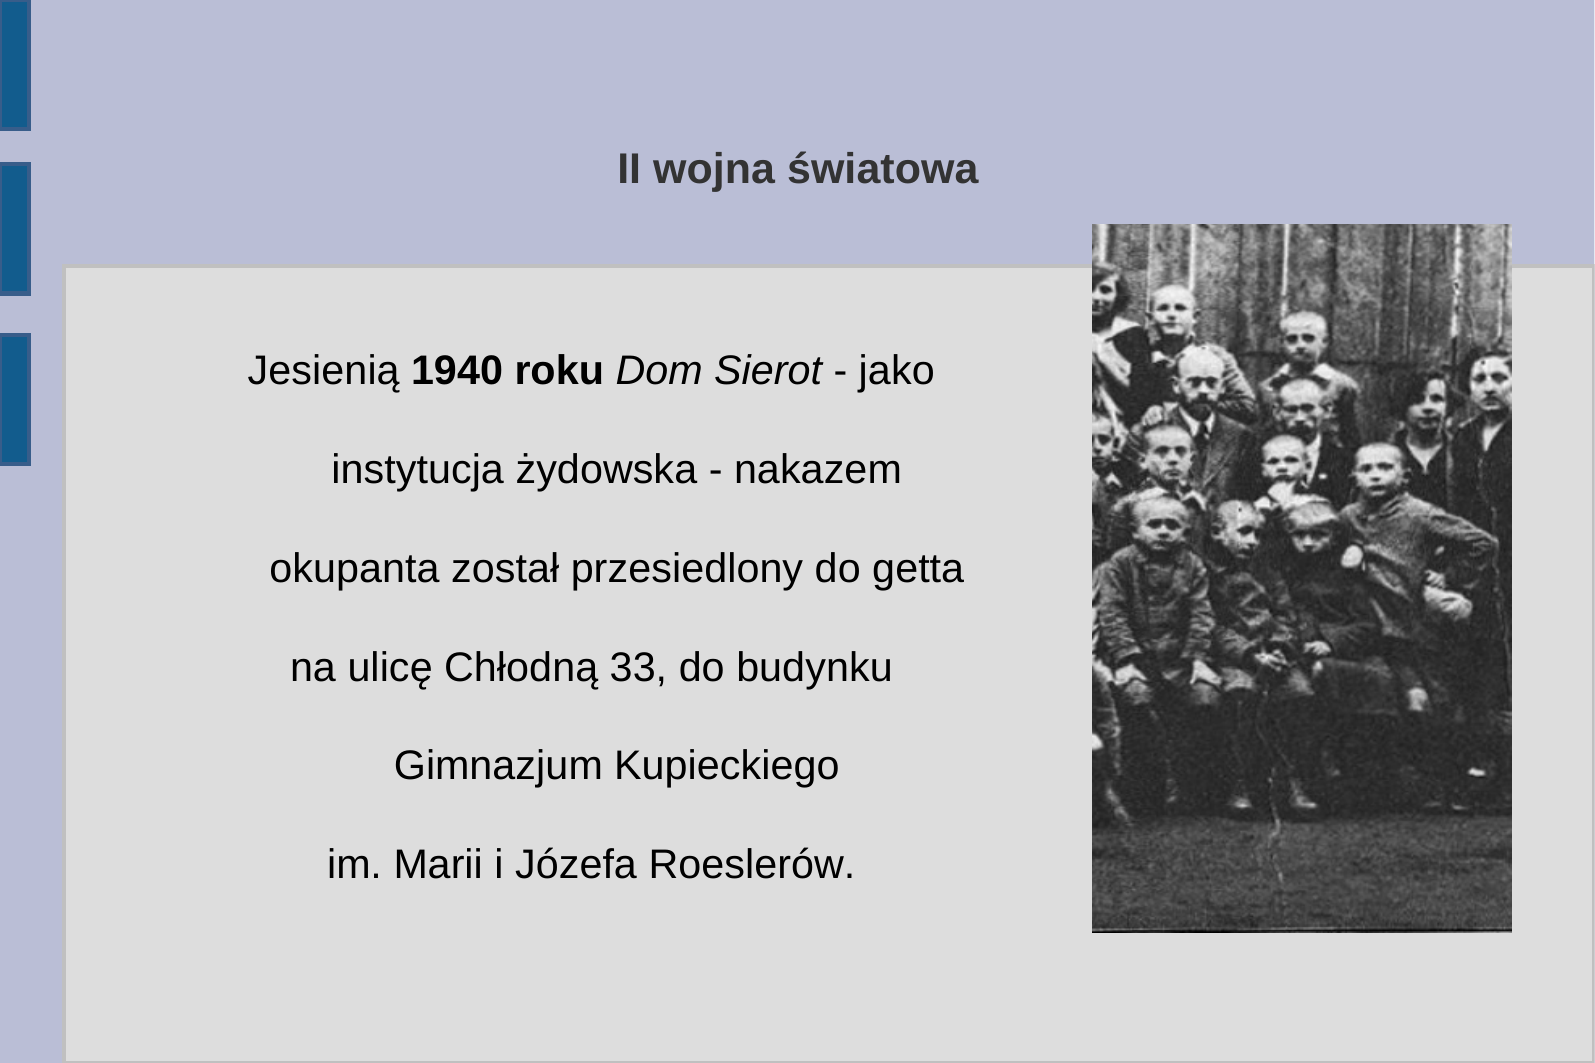

# II wojna światowa
Jesienią 1940 roku Dom Sierot - jako instytucja żydowska - nakazem okupanta został przesiedlony do getta
na ulicę Chłodną 33, do budynku Gimnazjum Kupieckiego
im. Marii i Józefa Roeslerów.